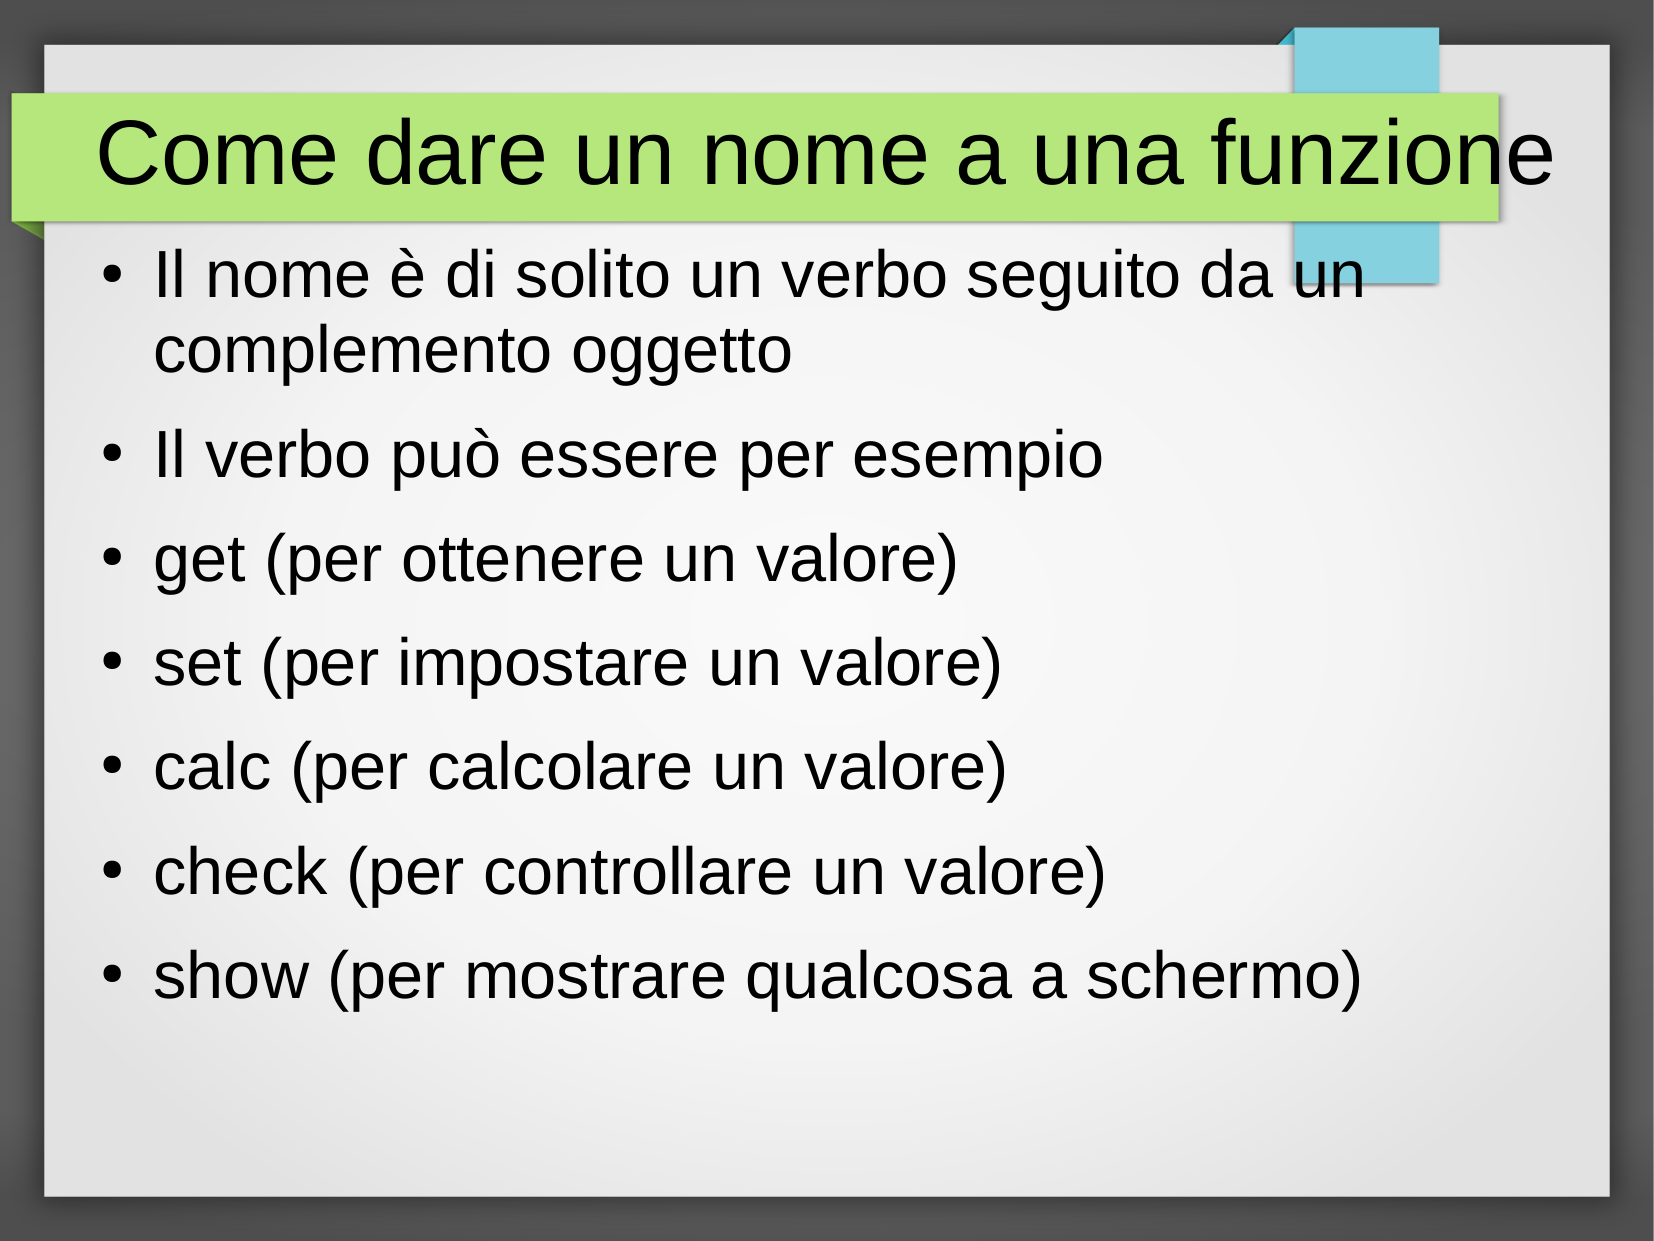

# Come dare un nome a una funzione
Il nome è di solito un verbo seguito da un complemento oggetto
Il verbo può essere per esempio
get (per ottenere un valore)
set (per impostare un valore)
calc (per calcolare un valore)
check (per controllare un valore)
show (per mostrare qualcosa a schermo)